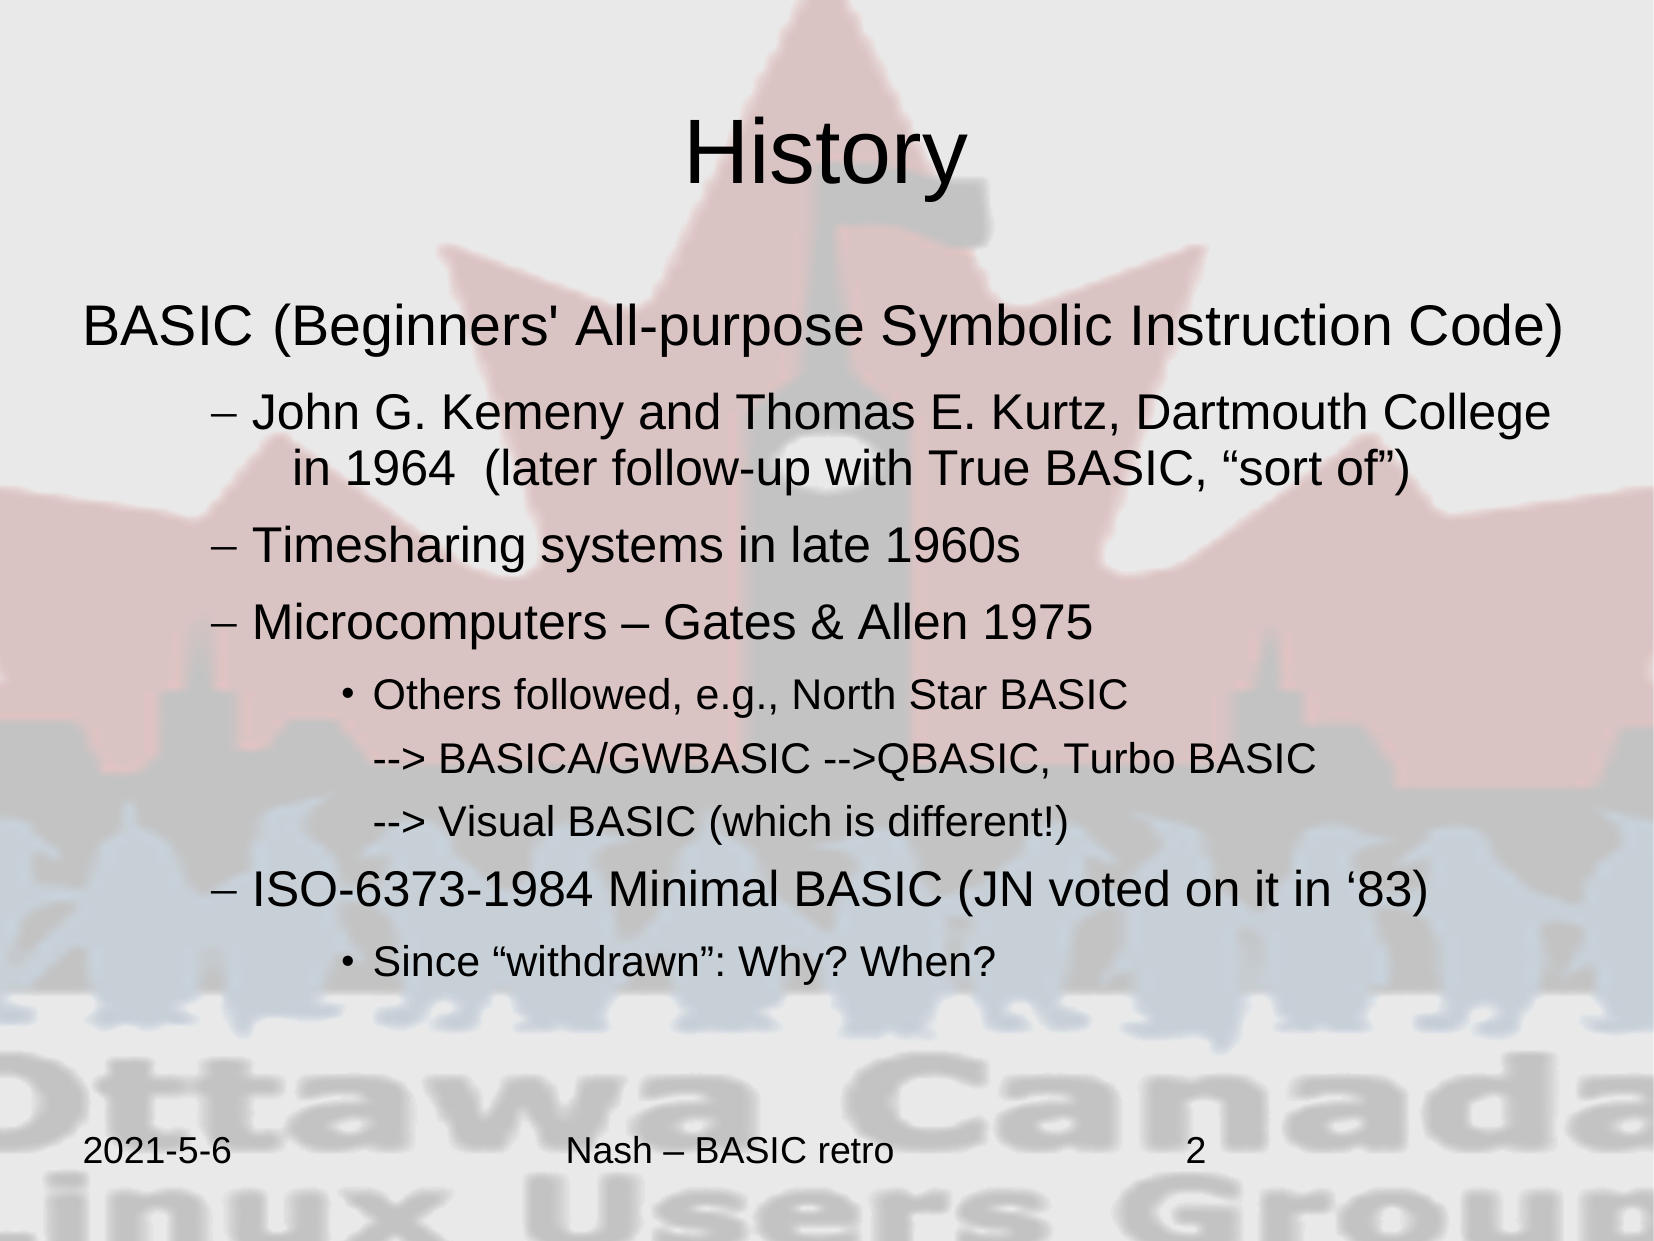

# History
BASIC 	(Beginners' All-purpose Symbolic Instruction Code)
John G. Kemeny and Thomas E. Kurtz, Dartmouth College in 1964 (later follow-up with True BASIC, “sort of”)
Timesharing systems in late 1960s
Microcomputers – Gates & Allen 1975
Others followed, e.g., North Star BASIC
--> BASICA/GWBASIC -->QBASIC, Turbo BASIC
--> Visual BASIC (which is different!)
ISO-6373-1984 Minimal BASIC (JN voted on it in ‘83)
Since “withdrawn”: Why? When?
2